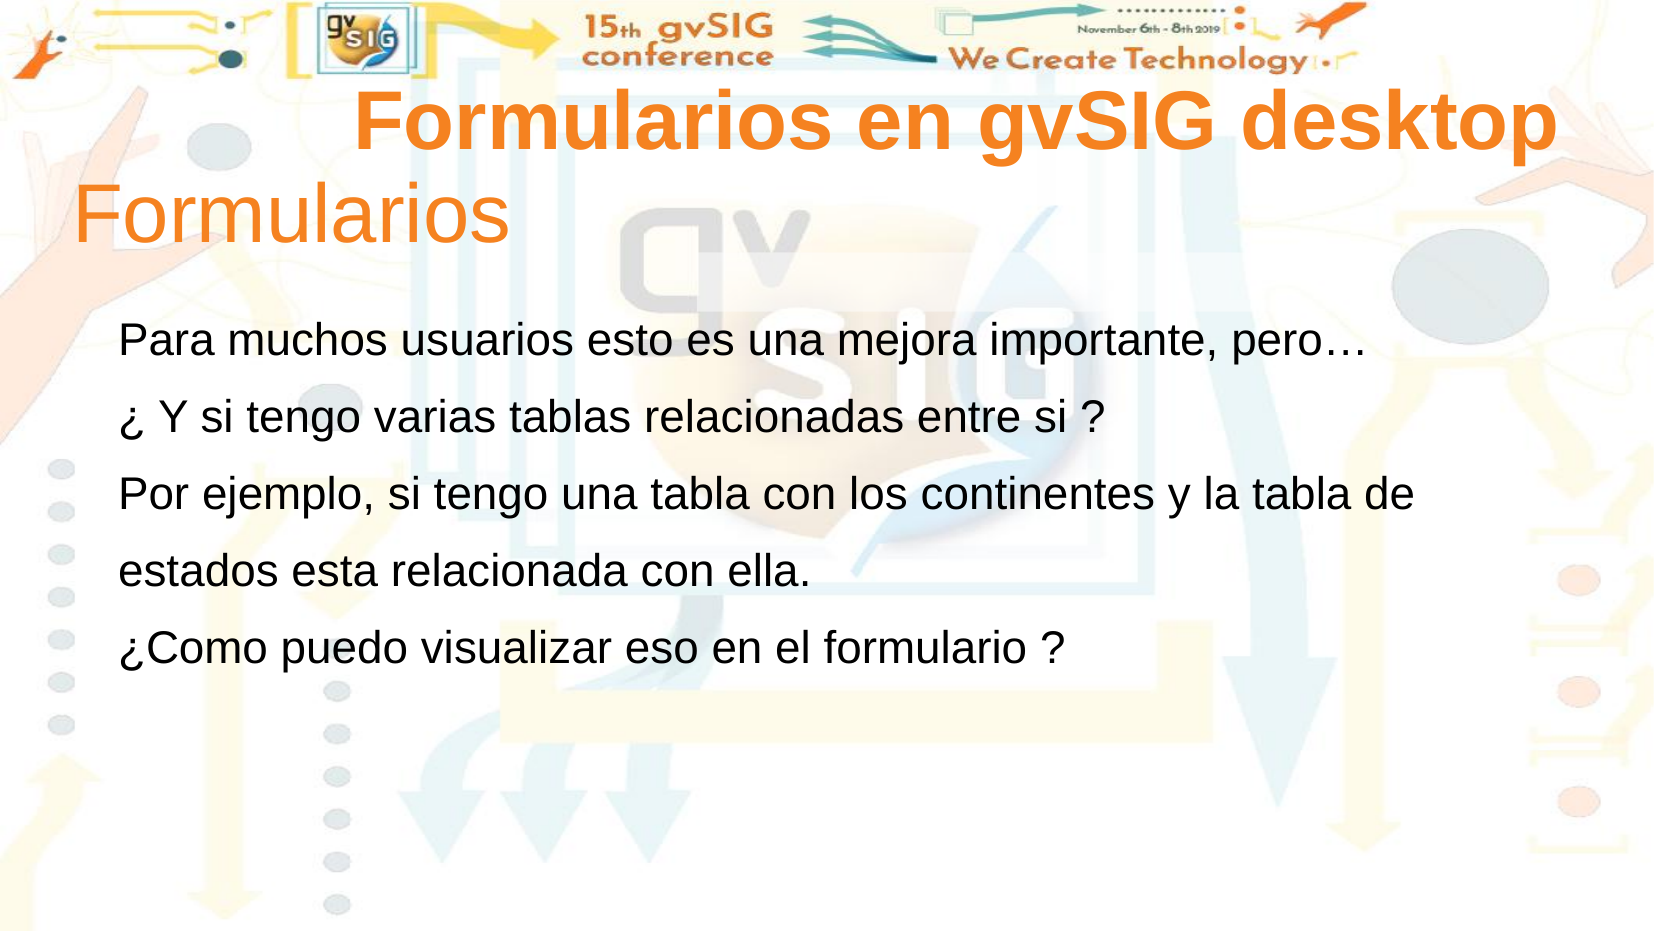

# Formularios en gvSIG desktop
Formularios
Para muchos usuarios esto es una mejora importante, pero…
¿ Y si tengo varias tablas relacionadas entre si ?
Por ejemplo, si tengo una tabla con los continentes y la tabla de estados esta relacionada con ella.
¿Como puedo visualizar eso en el formulario ?